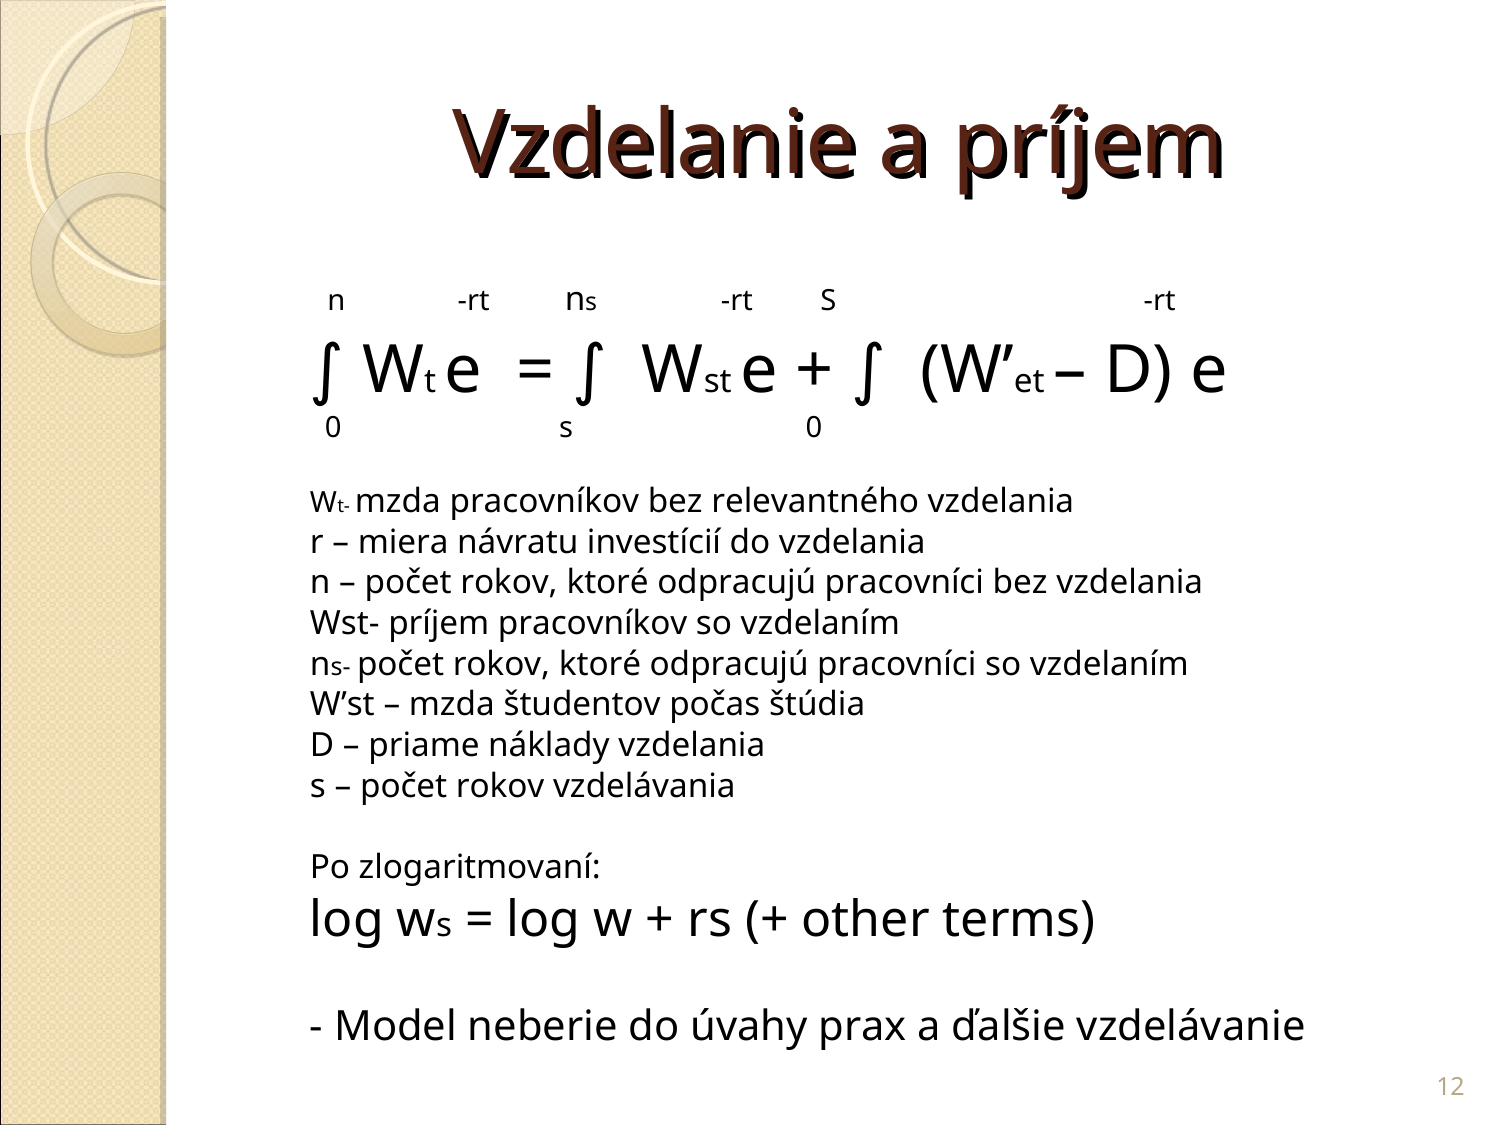

# Vzdelanie a príjem
 n -rt ns -rt S -rt
∫ Wt e = ∫ Wst e + ∫ (W’et – D) e
 0 s 0
Wt- mzda pracovníkov bez relevantného vzdelania
r – miera návratu investícií do vzdelania
n – počet rokov, ktoré odpracujú pracovníci bez vzdelania
Wst- príjem pracovníkov so vzdelaním
ns- počet rokov, ktoré odpracujú pracovníci so vzdelaním
W’st – mzda študentov počas štúdia
D – priame náklady vzdelania
s – počet rokov vzdelávania
Po zlogaritmovaní:
log ws = log w + rs (+ other terms)
- Model neberie do úvahy prax a ďalšie vzdelávanie